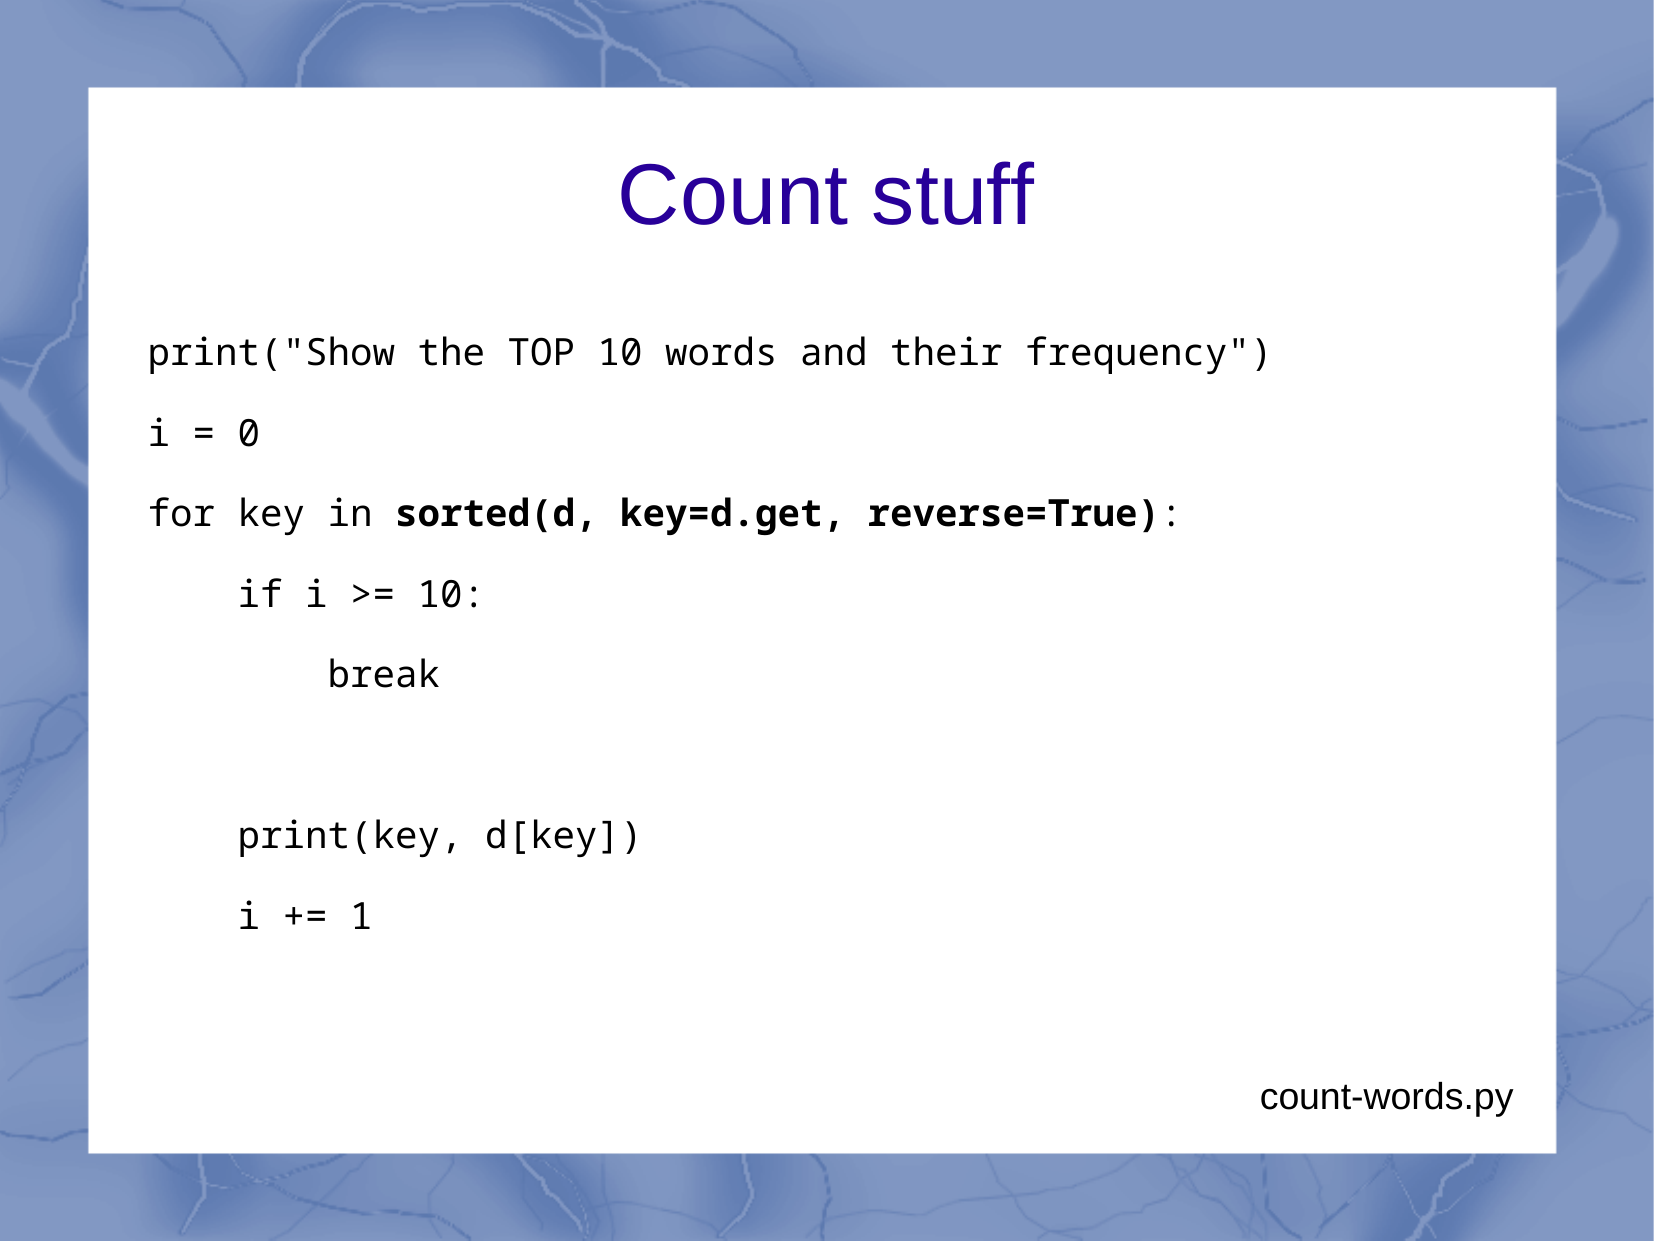

# Count stuff
print("Show the TOP 10 words and their frequency")
i = 0
for key in sorted(d, key=d.get, reverse=True):
 if i >= 10:
 break
 print(key, d[key])
 i += 1
count-words.py